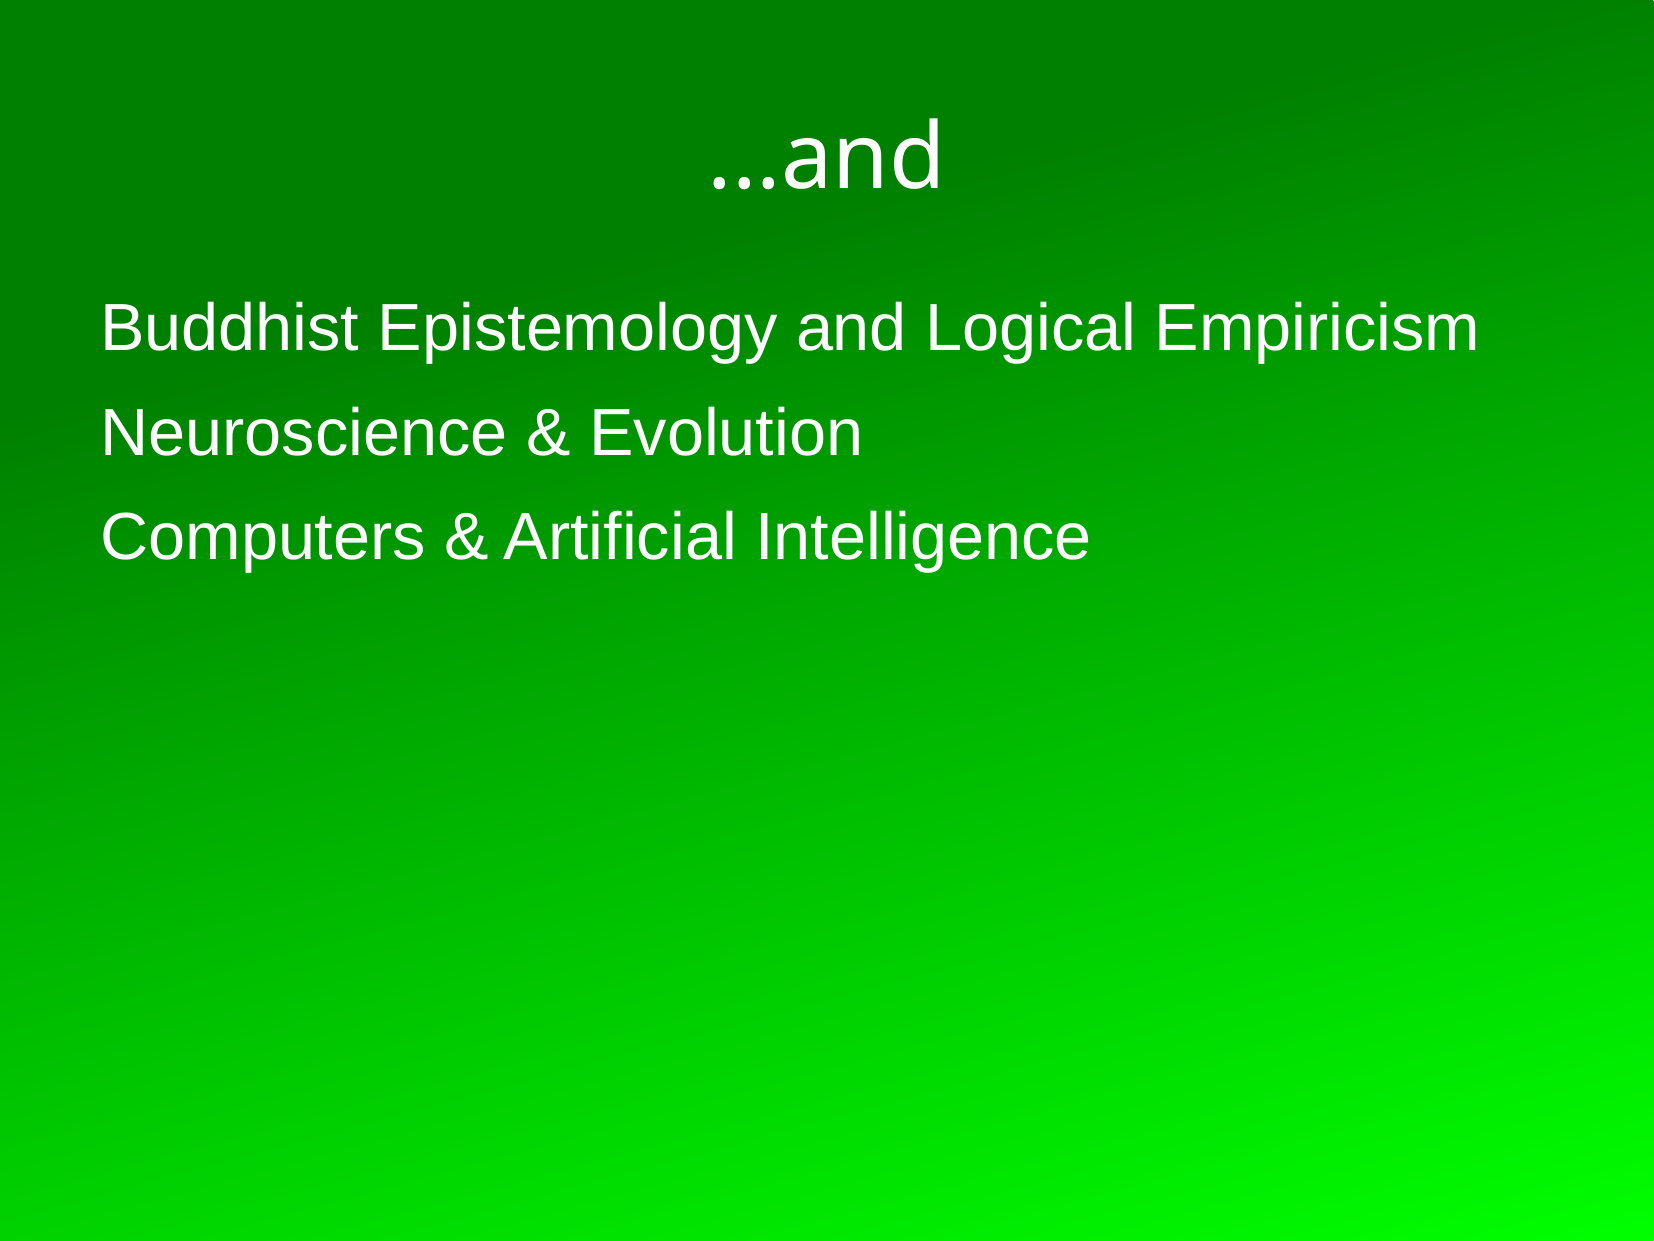

# ...and
Buddhist Epistemology and Logical Empiricism
Neuroscience & Evolution
Computers & Artificial Intelligence